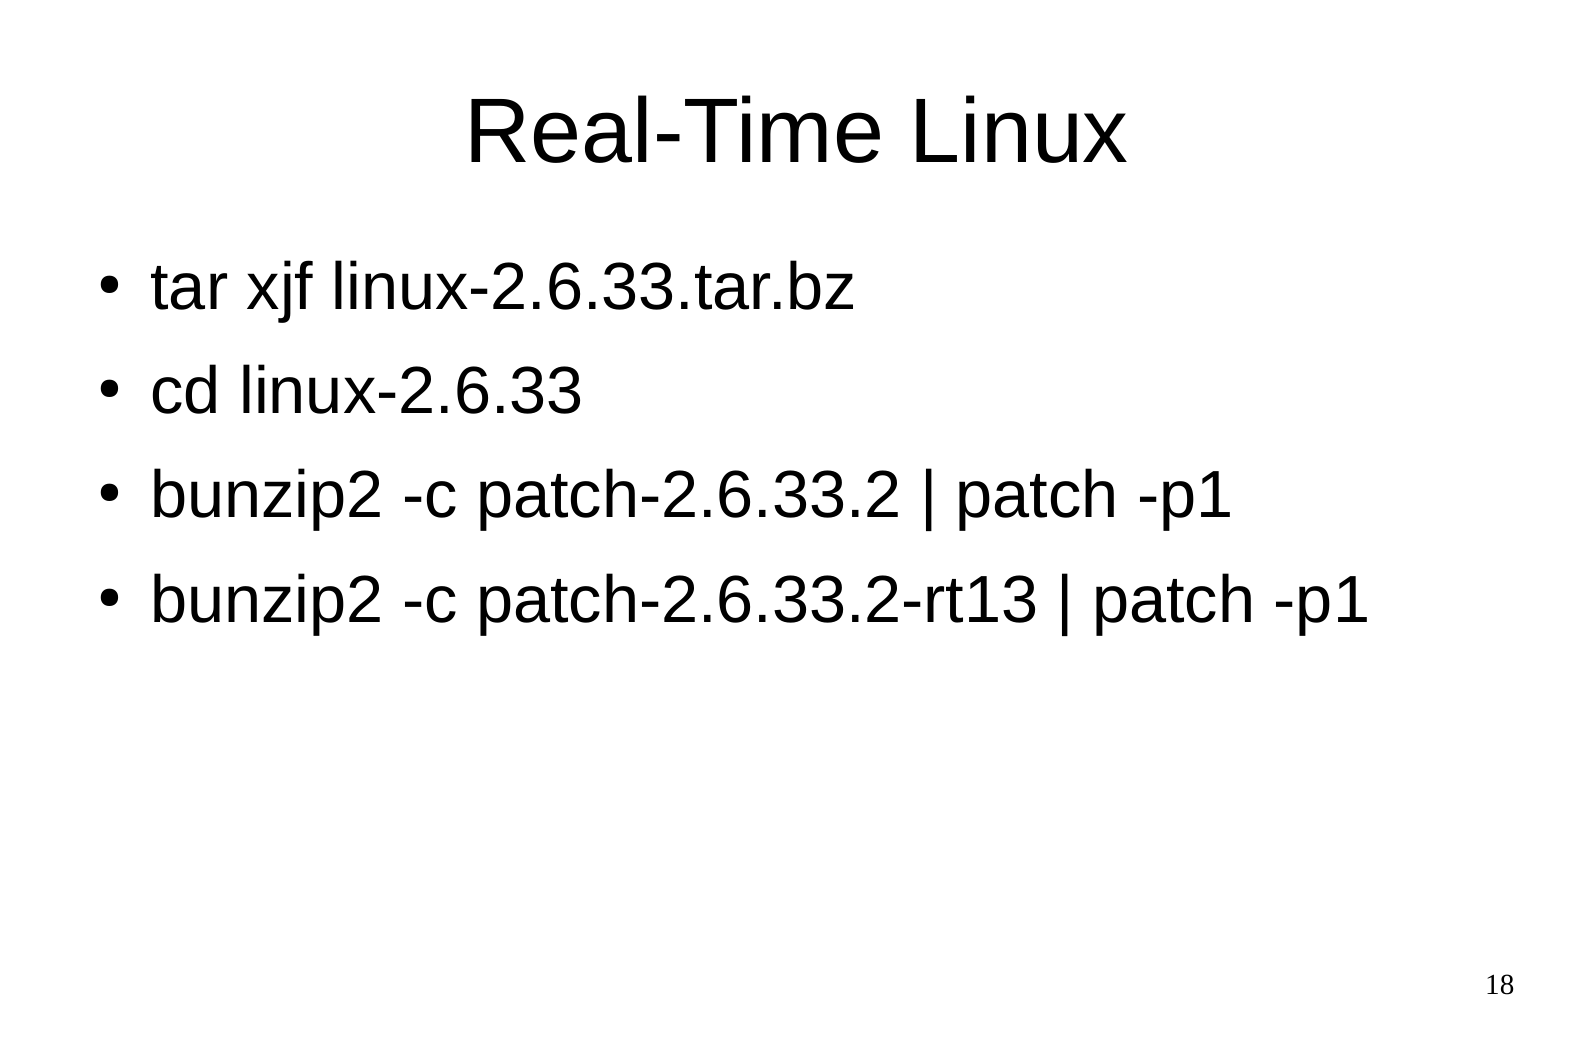

# Real-Time Linux
tar xjf linux-2.6.33.tar.bz
cd linux-2.6.33
bunzip2 -c patch-2.6.33.2 | patch -p1
bunzip2 -c patch-2.6.33.2-rt13 | patch -p1
18